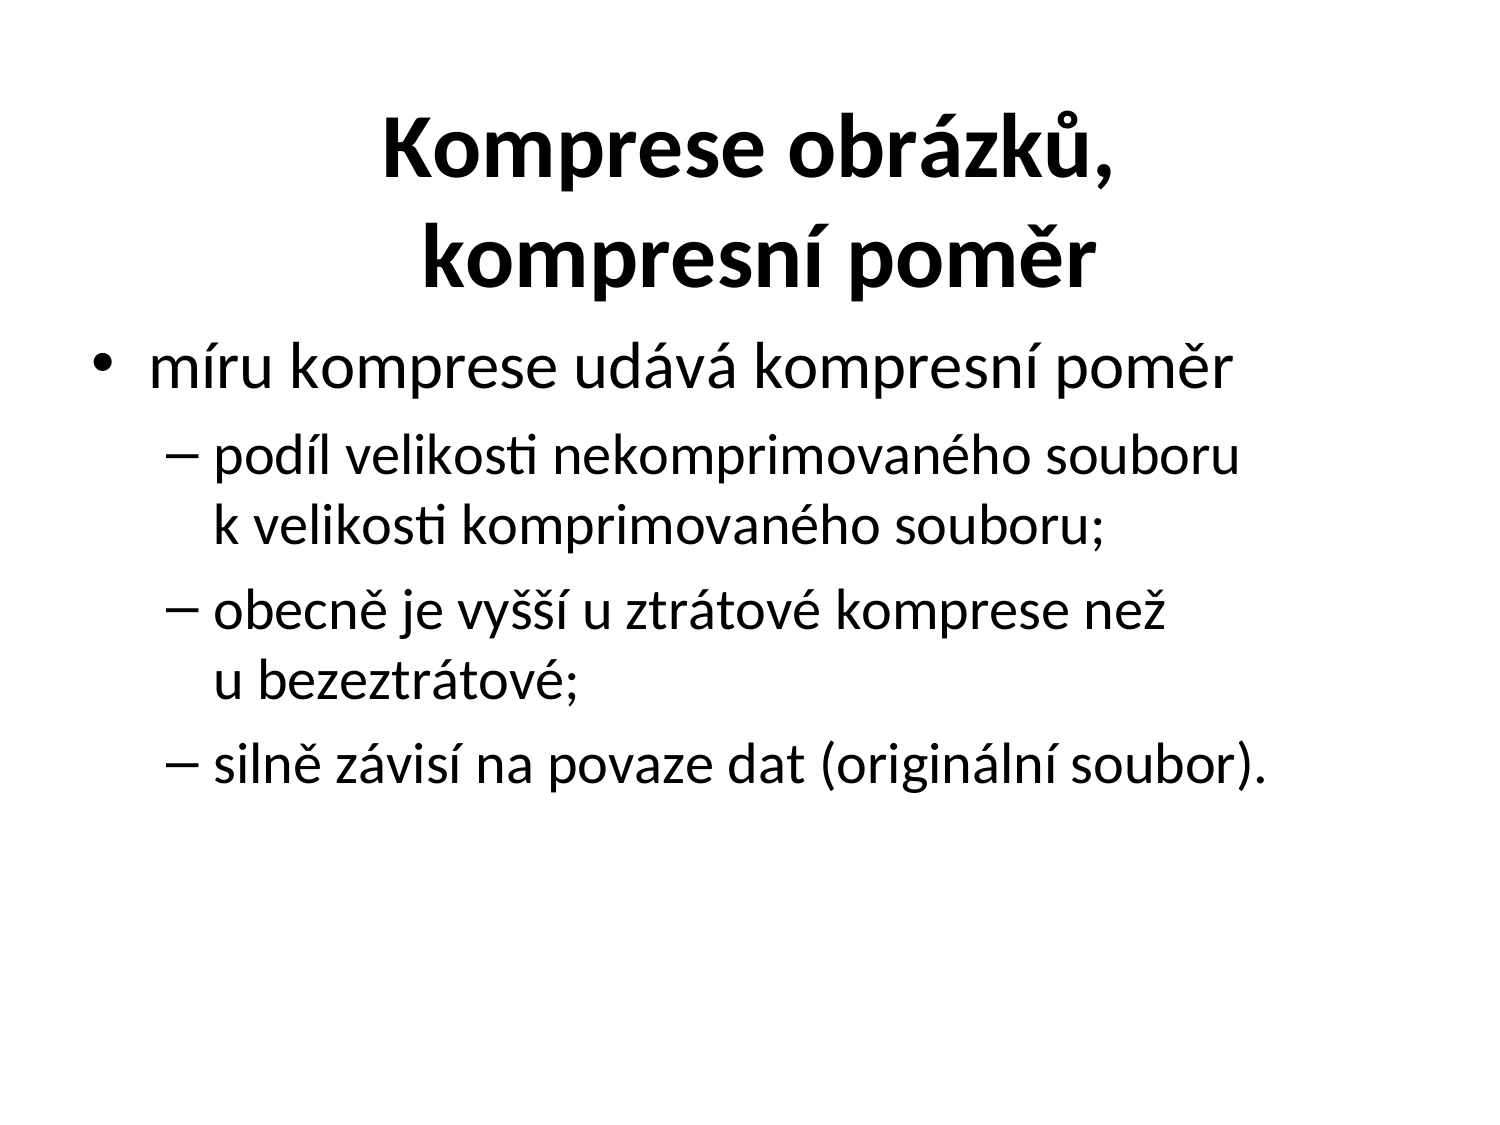

# Komprese obrázků, kompresní poměr
míru komprese udává kompresní poměr
podíl velikosti nekomprimovaného souboru
k velikosti komprimovaného souboru;
obecně je vyšší u ztrátové komprese než
u bezeztrátové;
silně závisí na povaze dat (originální soubor).